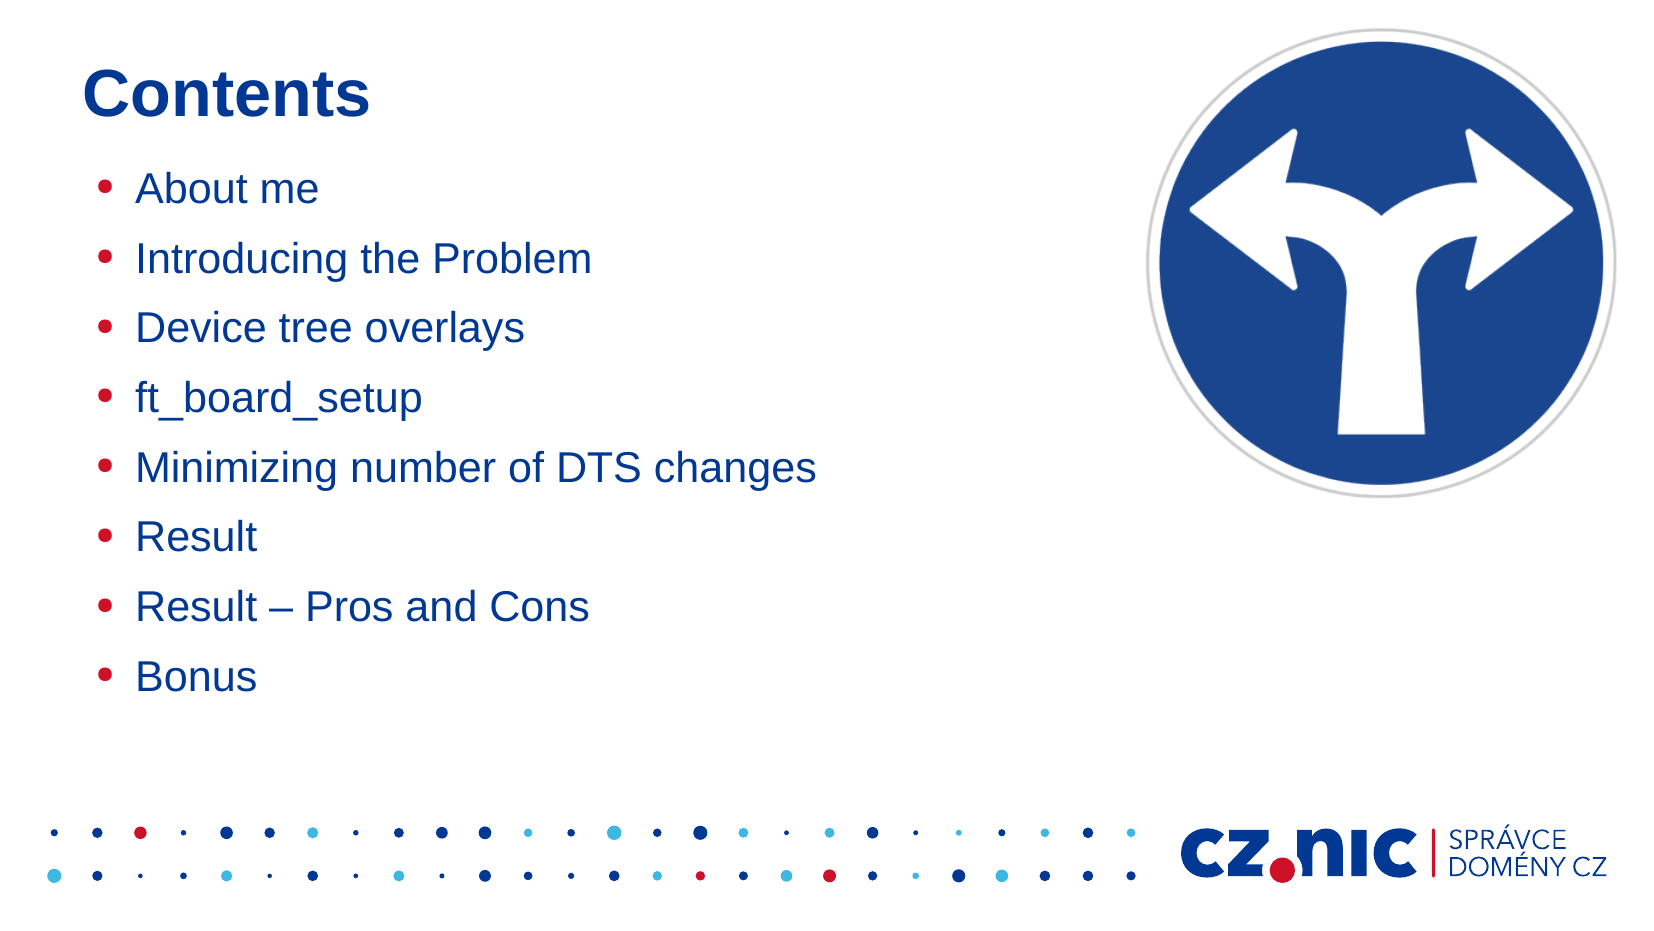

# Contents
About me
Introducing the Problem
Device tree overlays
ft_board_setup
Minimizing number of DTS changes
Result
Result – Pros and Cons
Bonus